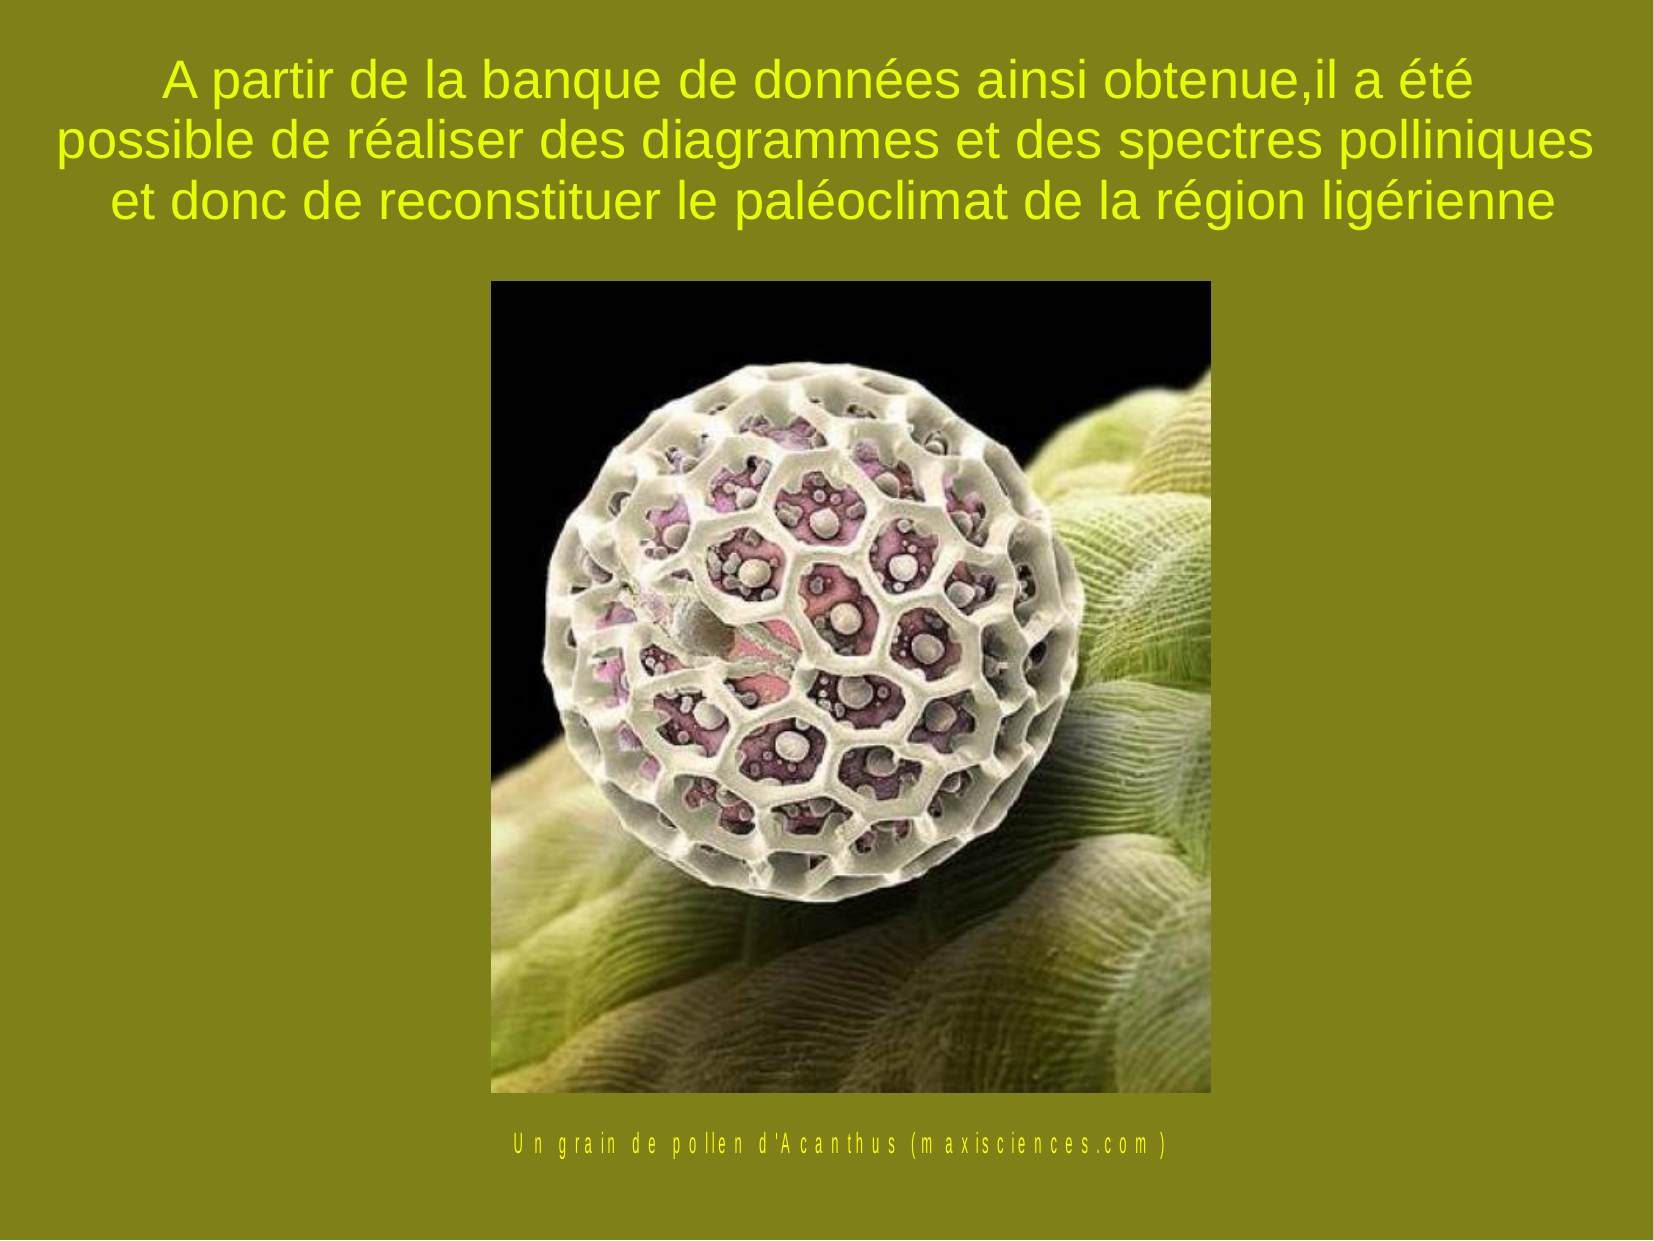

# A partir de la banque de données ainsi obtenue,il a été possible de réaliser des diagrammes et des spectres polliniques et donc de reconstituer le paléoclimat de la région ligérienne